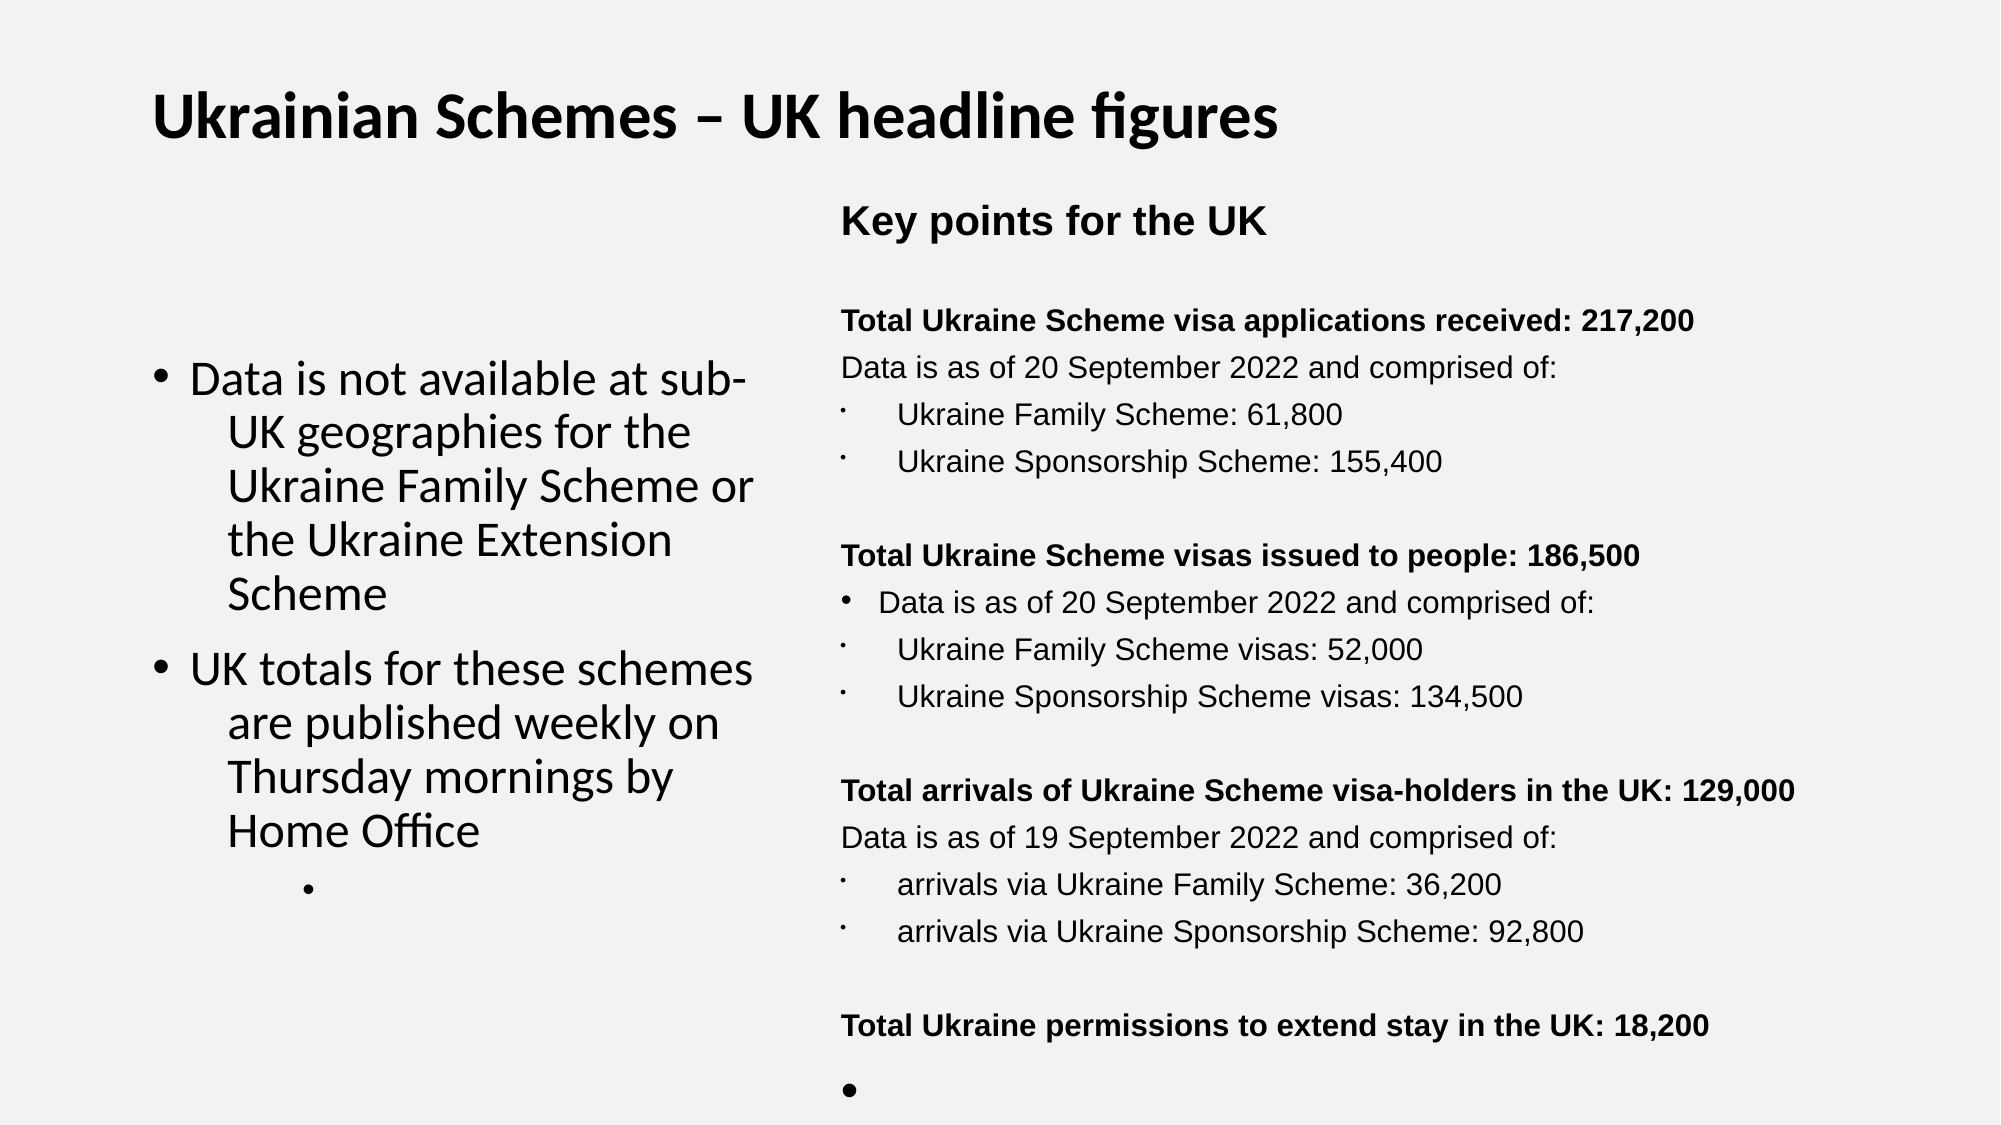

Ukrainian Schemes – UK headline figures
# Key points for the UK
Total Ukraine Scheme visa applications received: 217,200
Data is as of 20 September 2022 and comprised of:
Ukraine Family Scheme: 61,800
Ukraine Sponsorship Scheme: 155,400
Total Ukraine Scheme visas issued to people: 186,500
Data is as of 20 September 2022 and comprised of:
Ukraine Family Scheme visas: 52,000
Ukraine Sponsorship Scheme visas: 134,500
Total arrivals of Ukraine Scheme visa-holders in the UK: 129,000
Data is as of 19 September 2022 and comprised of:
arrivals via Ukraine Family Scheme: 36,200
arrivals via Ukraine Sponsorship Scheme: 92,800
Total Ukraine permissions to extend stay in the UK: 18,200
Data is not available at sub-UK geographies for the Ukraine Family Scheme or the Ukraine Extension Scheme
UK totals for these schemes are published weekly on Thursday mornings by Home Office